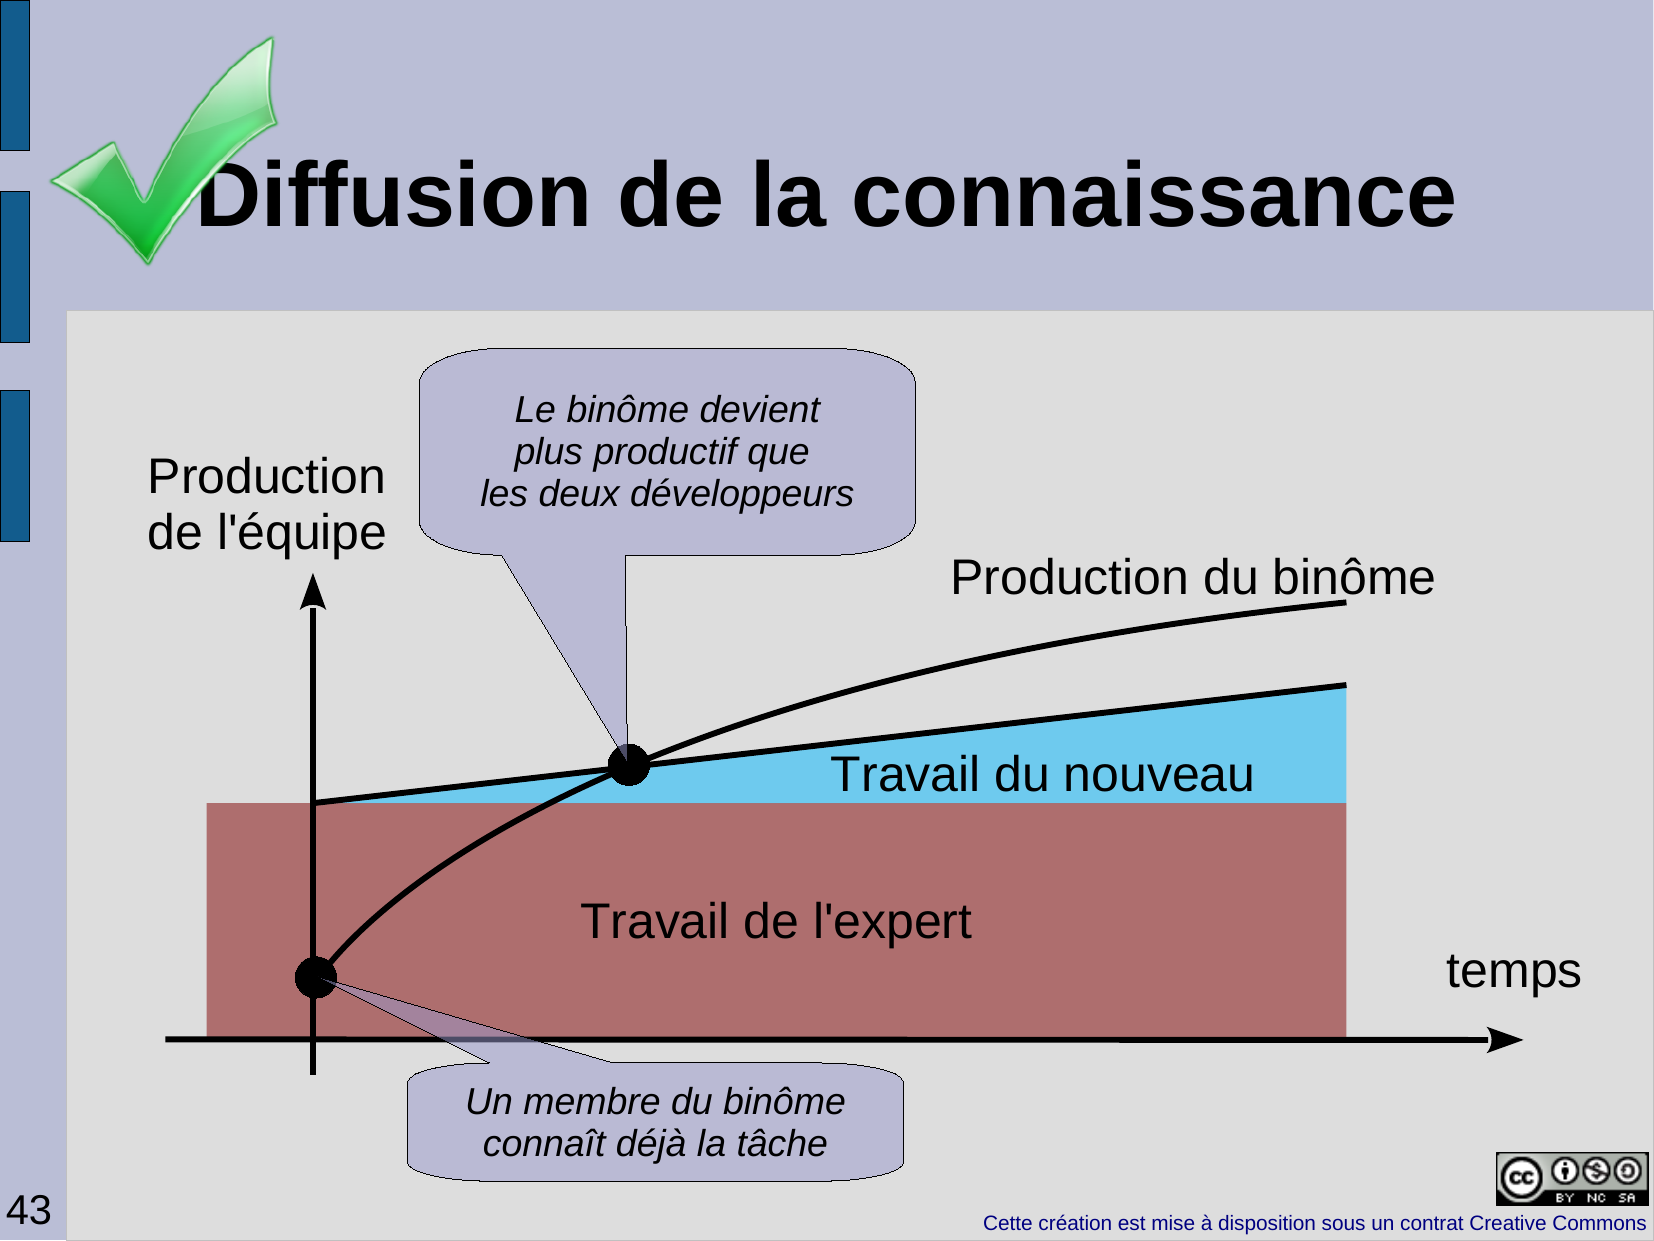

# Diffusion de la connaissance
Le binôme devient
plus productif que
les deux développeurs
Production
de l'équipe
Production du binôme
 Travail du nouveau
Travail de l'expert
temps
Un membre du binôme connaît déjà la tâche